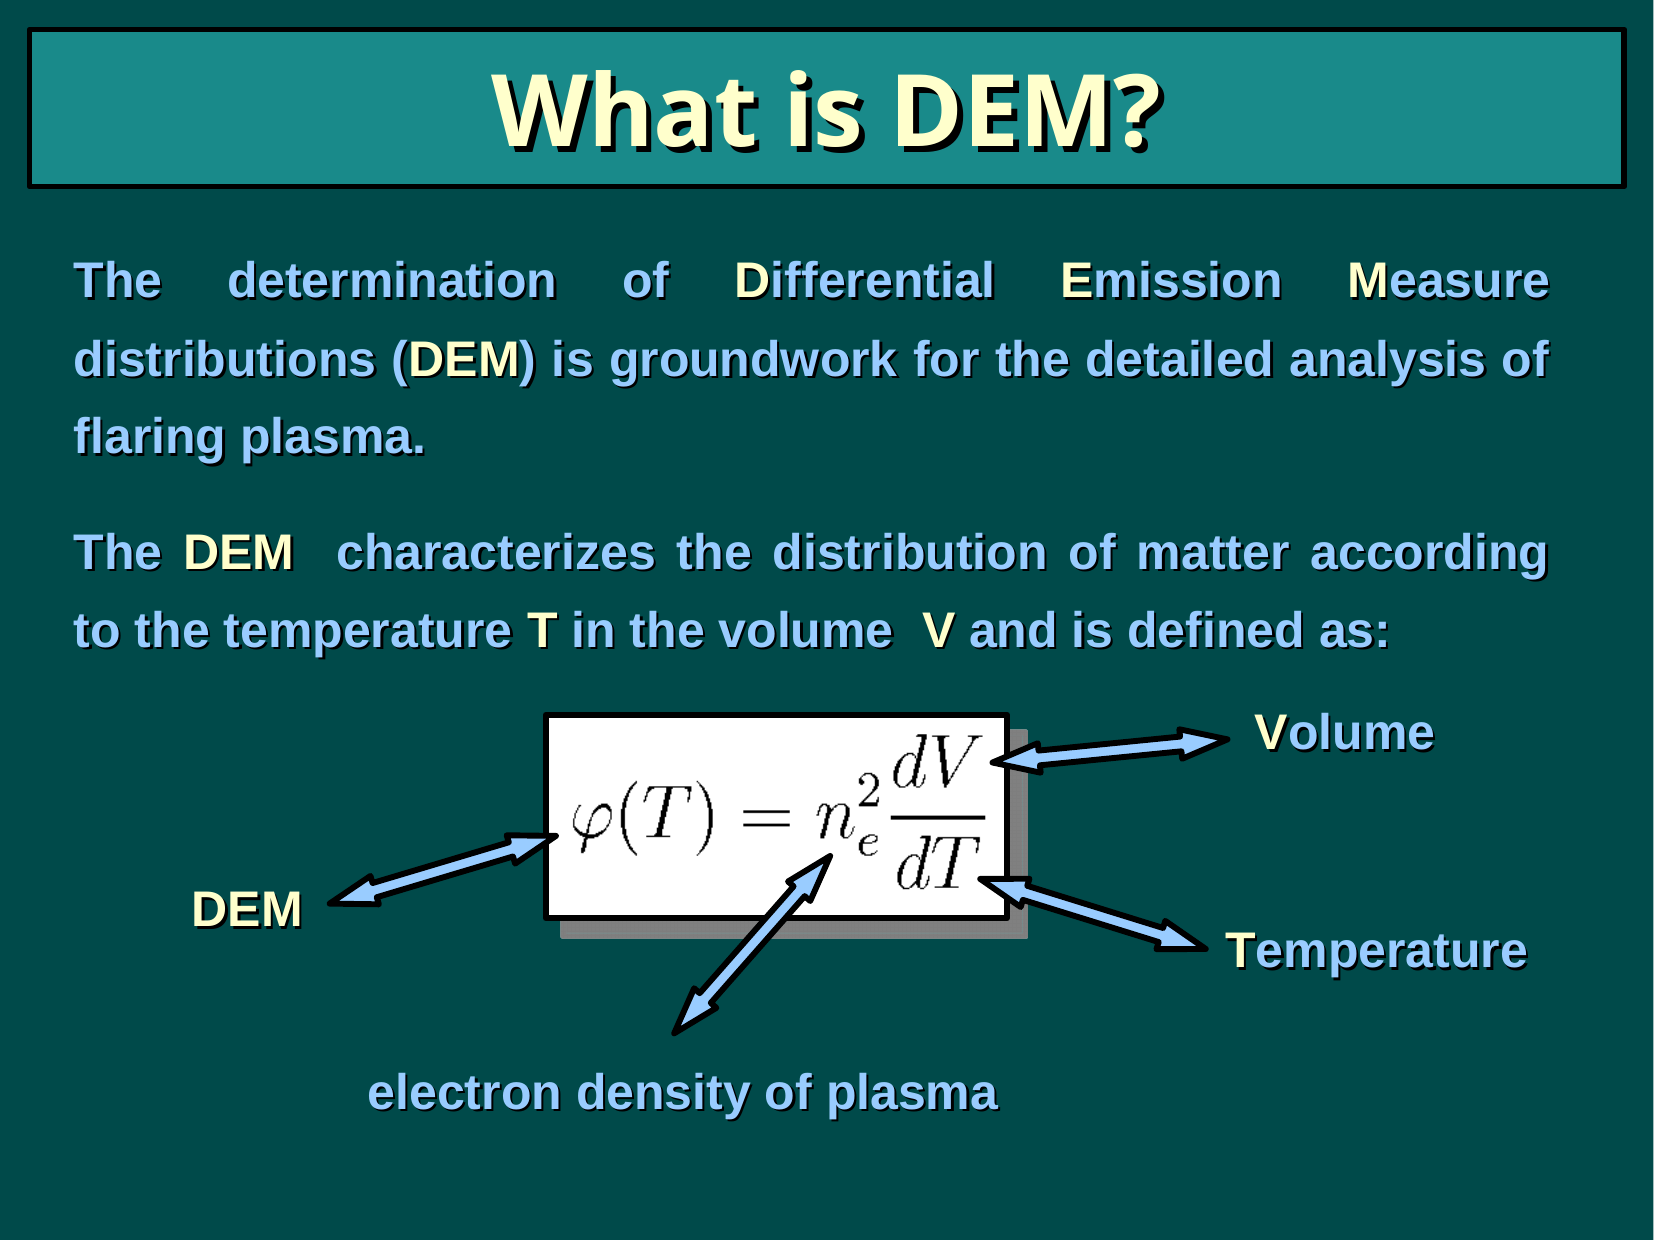

What is DEM?
The determination of Differential Emission Measure distributions (DEM) is groundwork for the detailed analysis of flaring plasma.
The DEM characterizes the distribution of matter according to the temperature T in the volume V and is defined as:
 electron density of plasma
Volume
DEM
Temperature